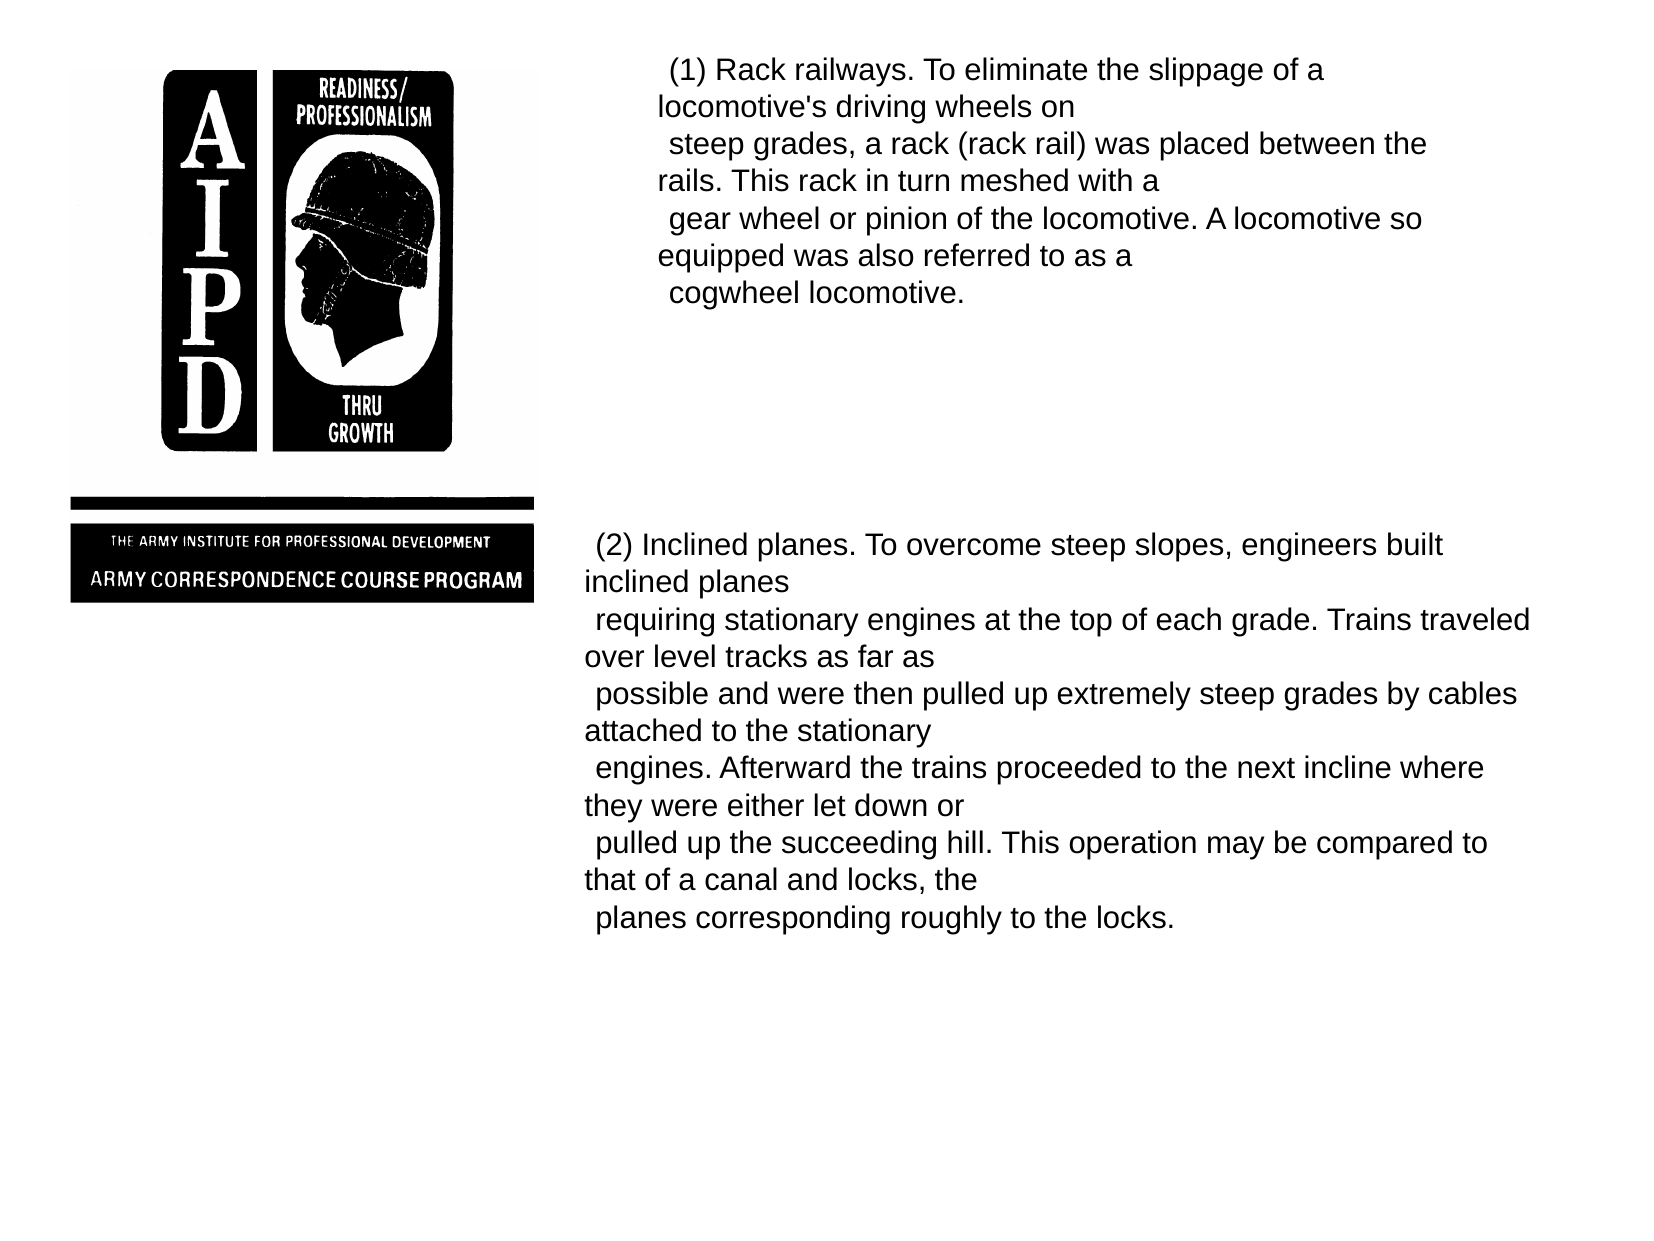

(1) Rack railways. To eliminate the slippage of a locomotive's driving wheels on
steep grades, a rack (rack rail) was placed between the rails. This rack in turn meshed with a
gear wheel or pinion of the locomotive. A locomotive so equipped was also referred to as a
cogwheel locomotive.
(2) Inclined planes. To overcome steep slopes, engineers built inclined planes
requiring stationary engines at the top of each grade. Trains traveled over level tracks as far as
possible and were then pulled up extremely steep grades by cables attached to the stationary
engines. Afterward the trains proceeded to the next incline where they were either let down or
pulled up the succeeding hill. This operation may be compared to that of a canal and locks, the
planes corresponding roughly to the locks.